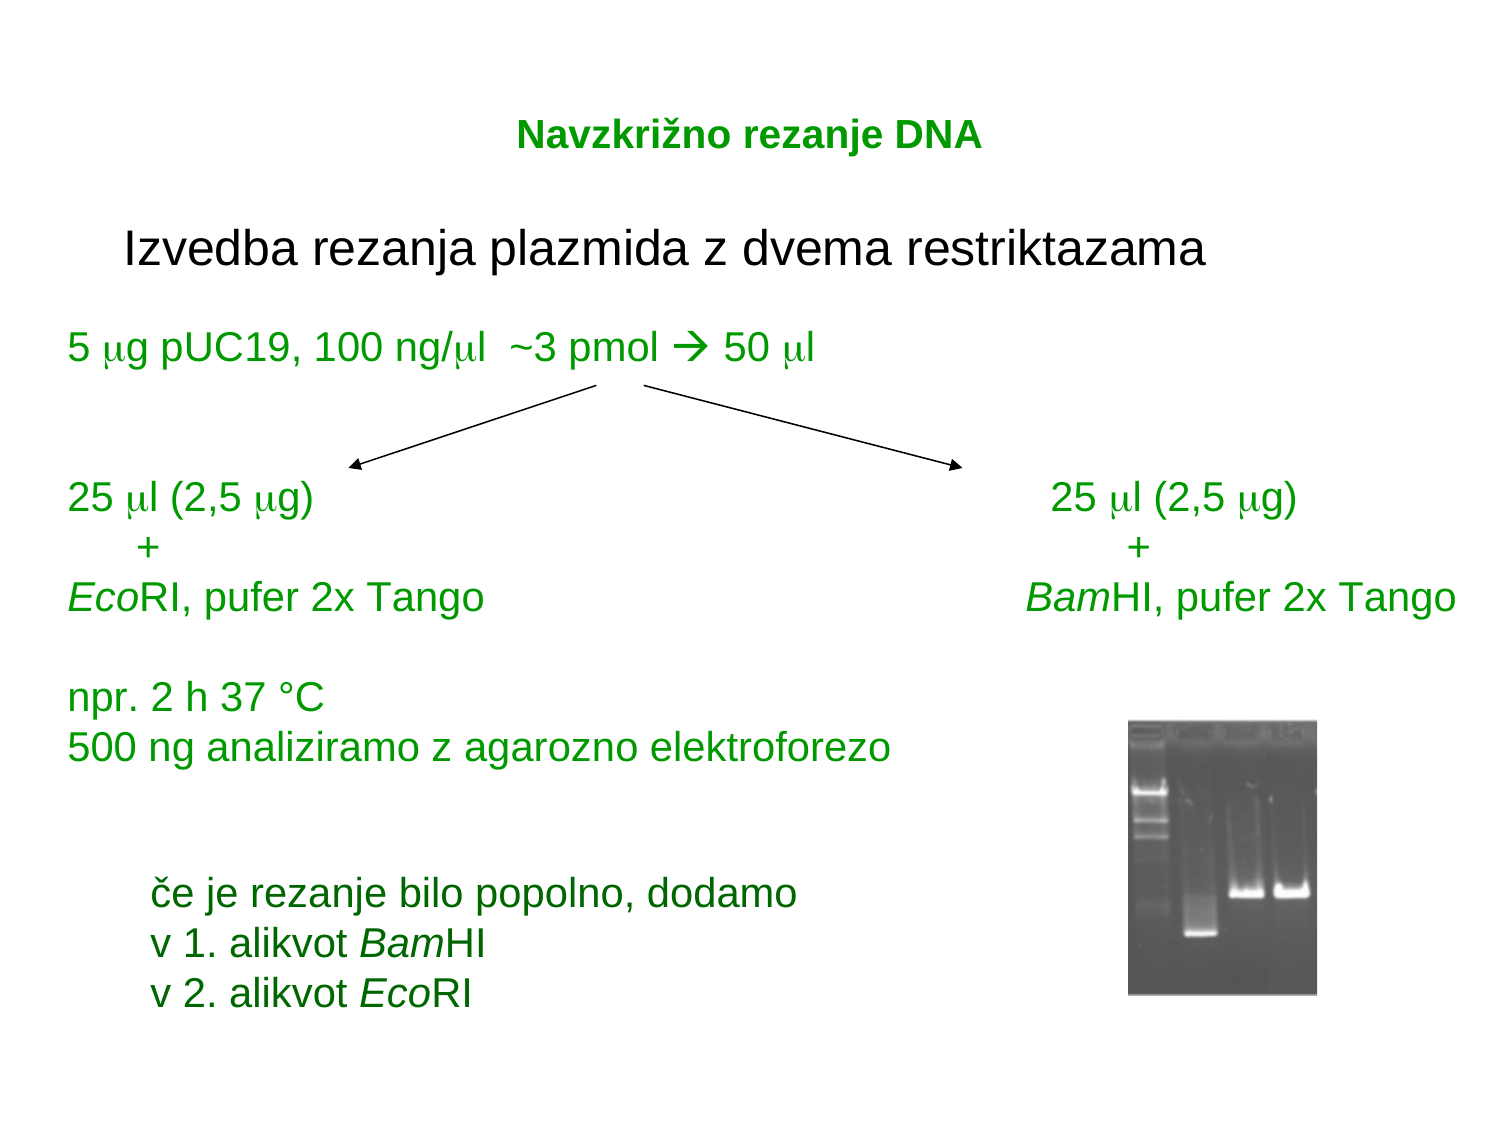

Navzkrižno rezanje DNA
Izvedba rezanja plazmida z dvema restriktazama
5 g pUC19, 100 ng/l ~3 pmol  50 l
25 l (2,5 g) 25 l (2,5 g)
 + +
EcoRI, pufer 2x Tango BamHI, pufer 2x Tango
npr. 2 h 37 °C
500 ng analiziramo z agarozno elektroforezo
če je rezanje bilo popolno, dodamo
v 1. alikvot BamHI
v 2. alikvot EcoRI